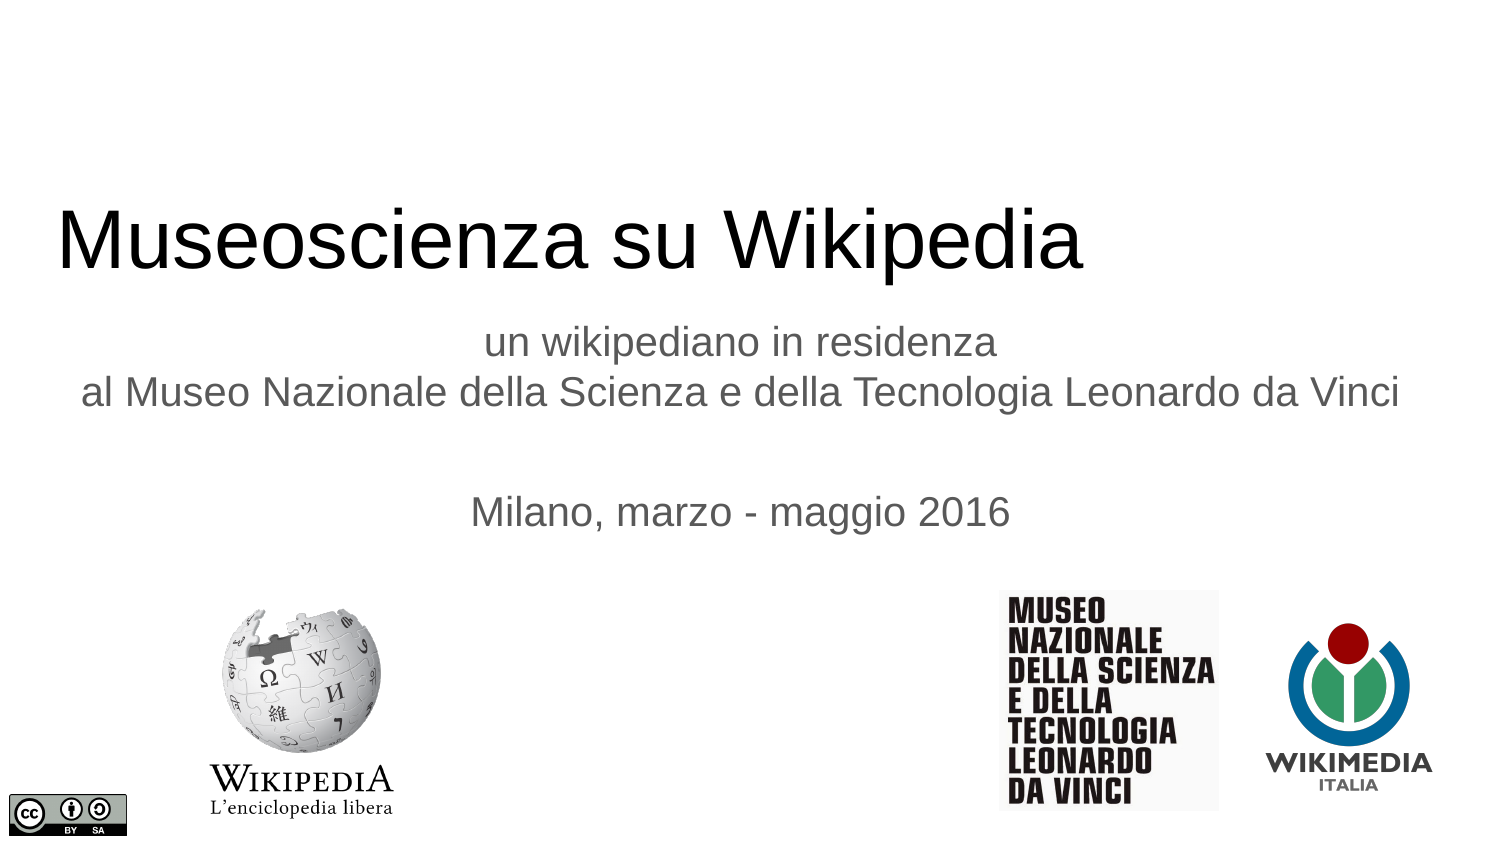

# Museoscienza su Wikipedia
 un wikipediano in residenza
al Museo Nazionale della Scienza e della Tecnologia Leonardo da Vinci
Milano, marzo - maggio 2016